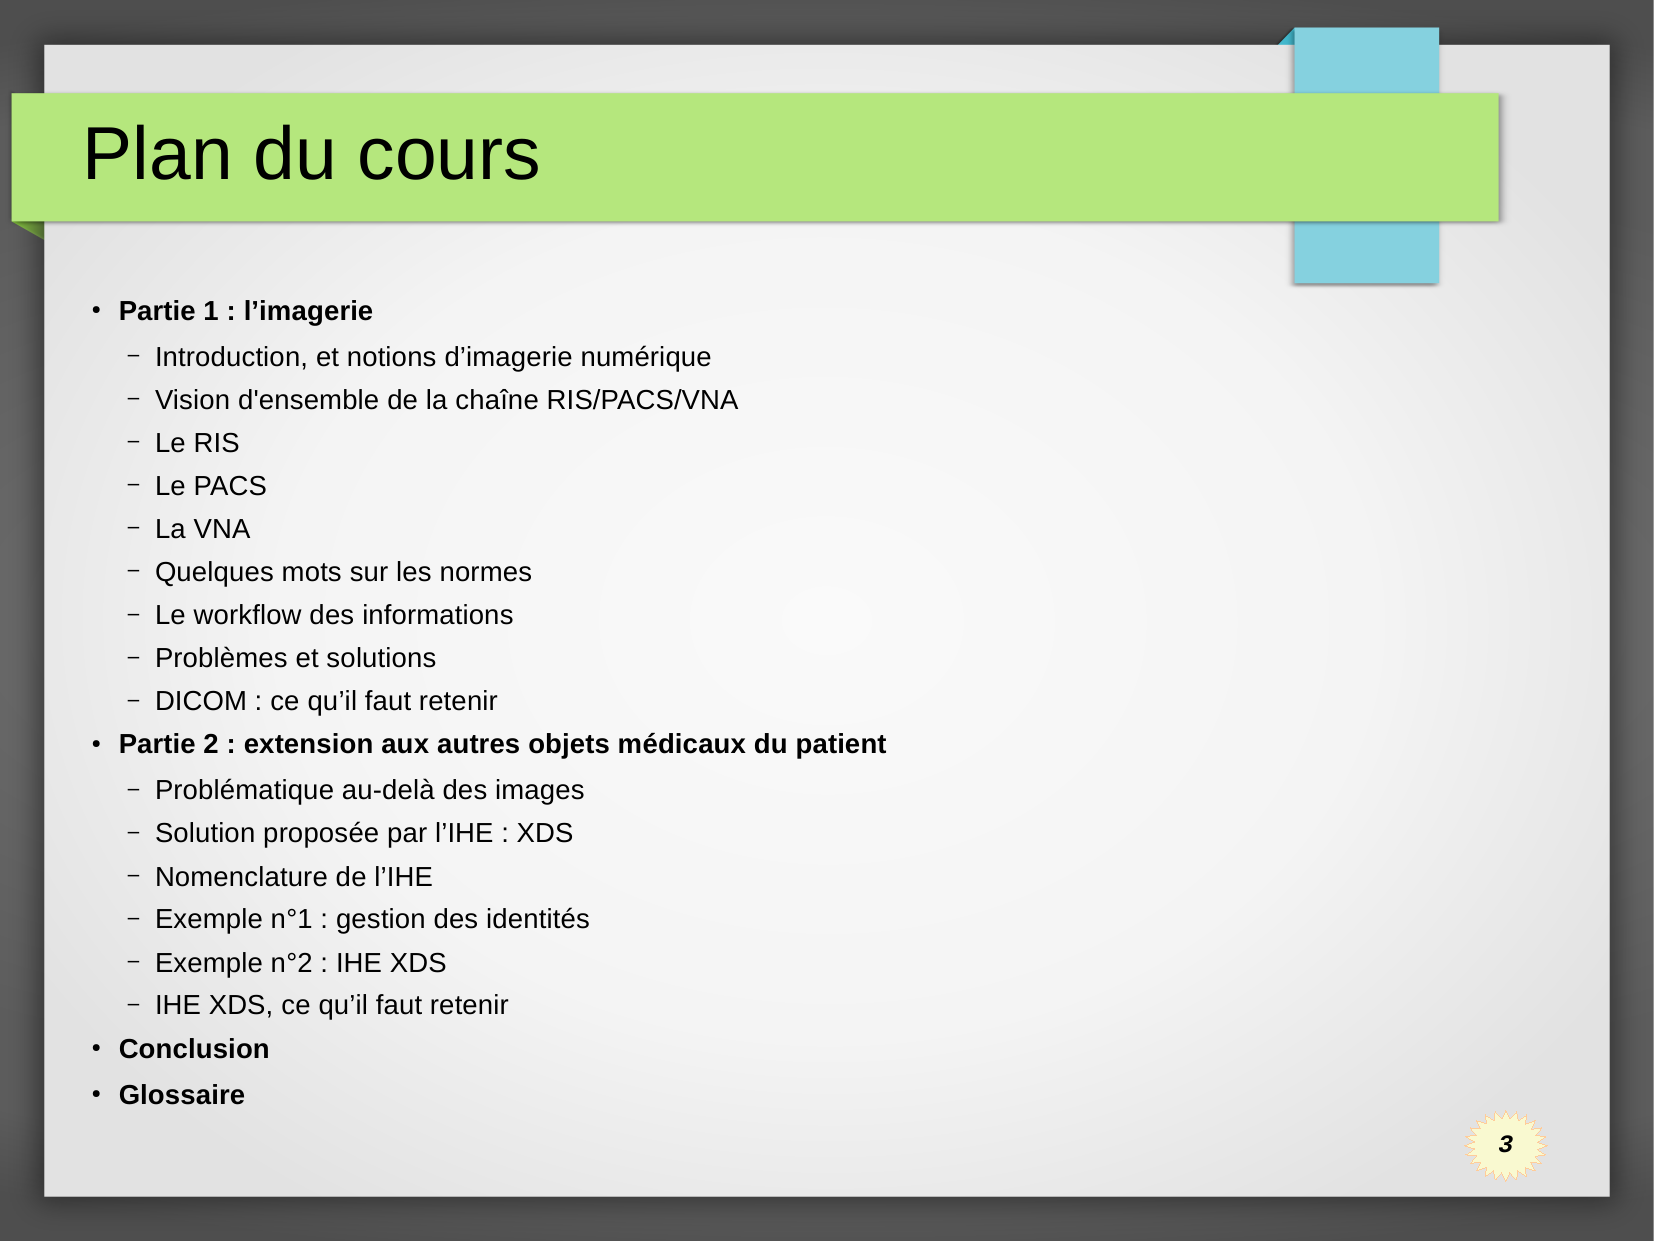

# Plan du cours
Partie 1 : l’imagerie
Introduction, et notions d’imagerie numérique
Vision d'ensemble de la chaîne RIS/PACS/VNA
Le RIS
Le PACS
La VNA
Quelques mots sur les normes
Le workflow des informations
Problèmes et solutions
DICOM : ce qu’il faut retenir
Partie 2 : extension aux autres objets médicaux du patient
Problématique au-delà des images
Solution proposée par l’IHE : XDS
Nomenclature de l’IHE
Exemple n°1 : gestion des identités
Exemple n°2 : IHE XDS
IHE XDS, ce qu’il faut retenir
Conclusion
Glossaire